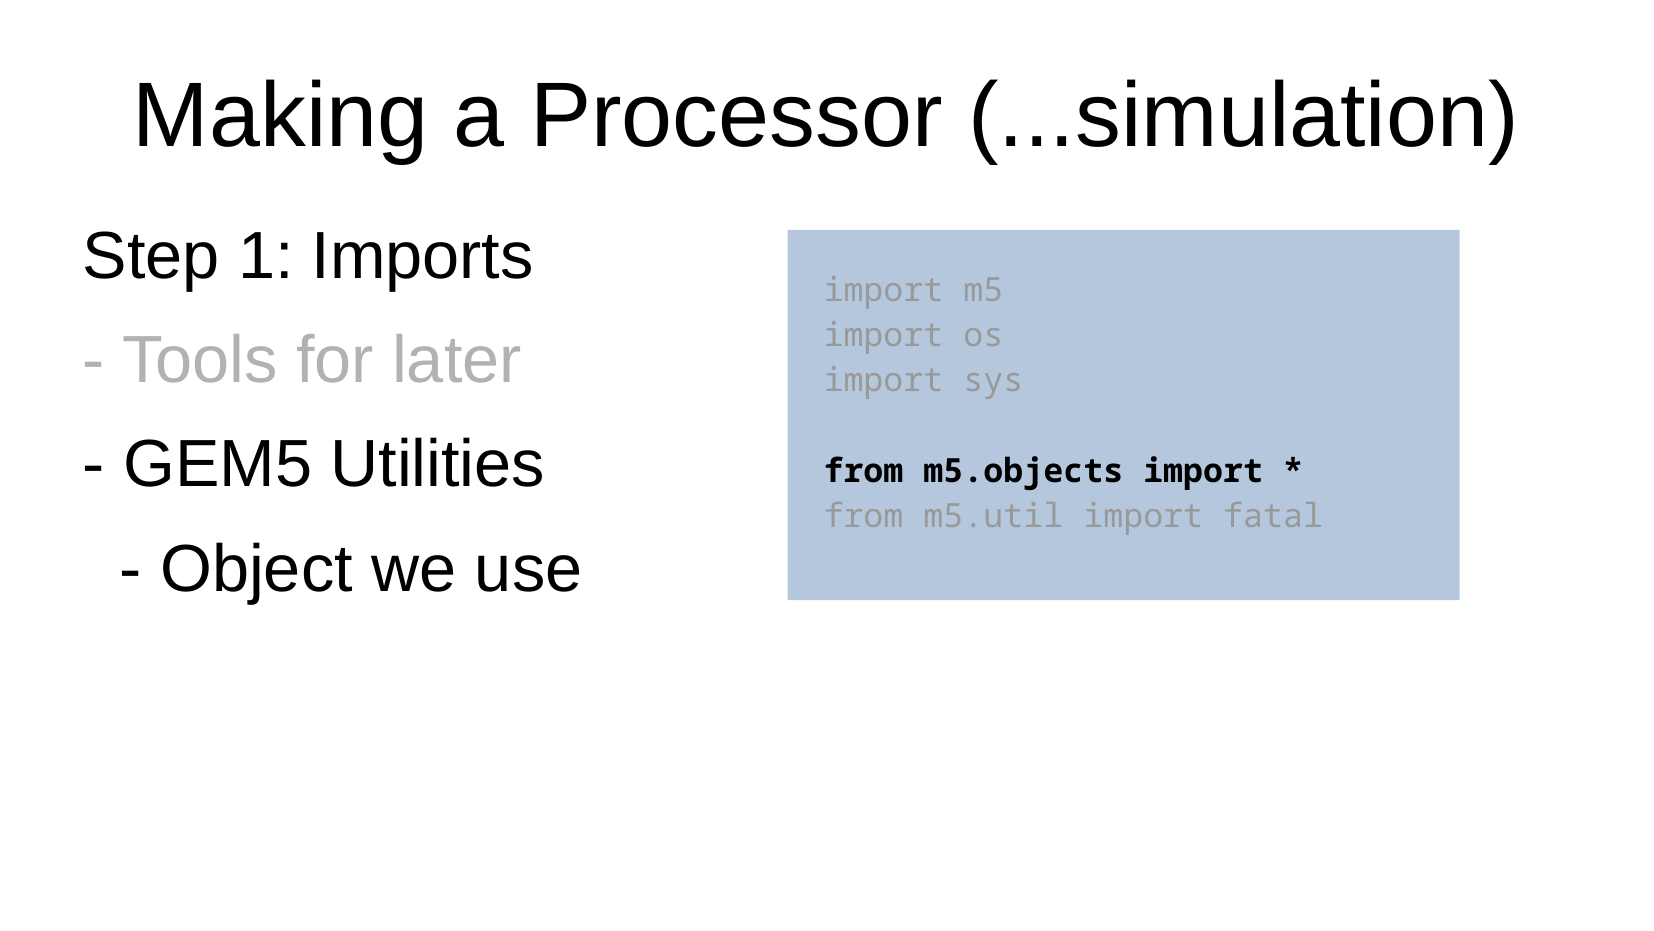

# Making a Processor (...simulation)
Step 1: Imports
- Tools for later
- GEM5 Utilities
 - Object we use
import m5
import os
import sys
from m5.objects import *
from m5.util import fatal